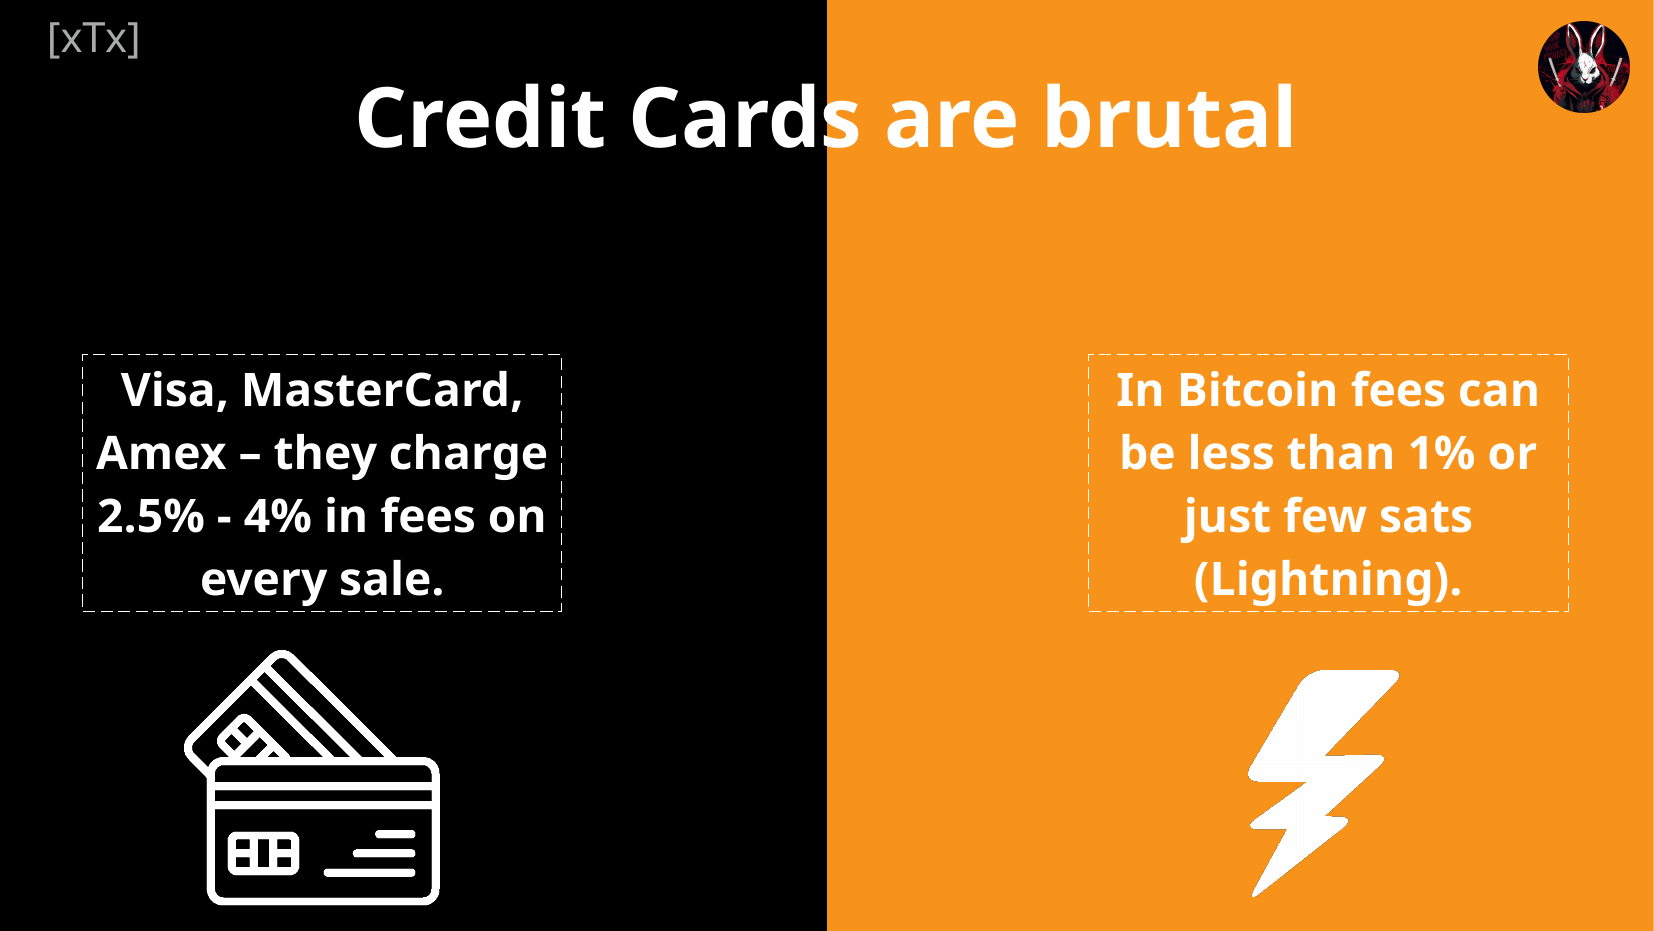

[xTx]
Credit Cards are brutal
# Visa, MasterCard, Amex – they charge 2.5% - 4% in fees on every sale.
In Bitcoin fees can be less than 1% or just few sats (Lightning).